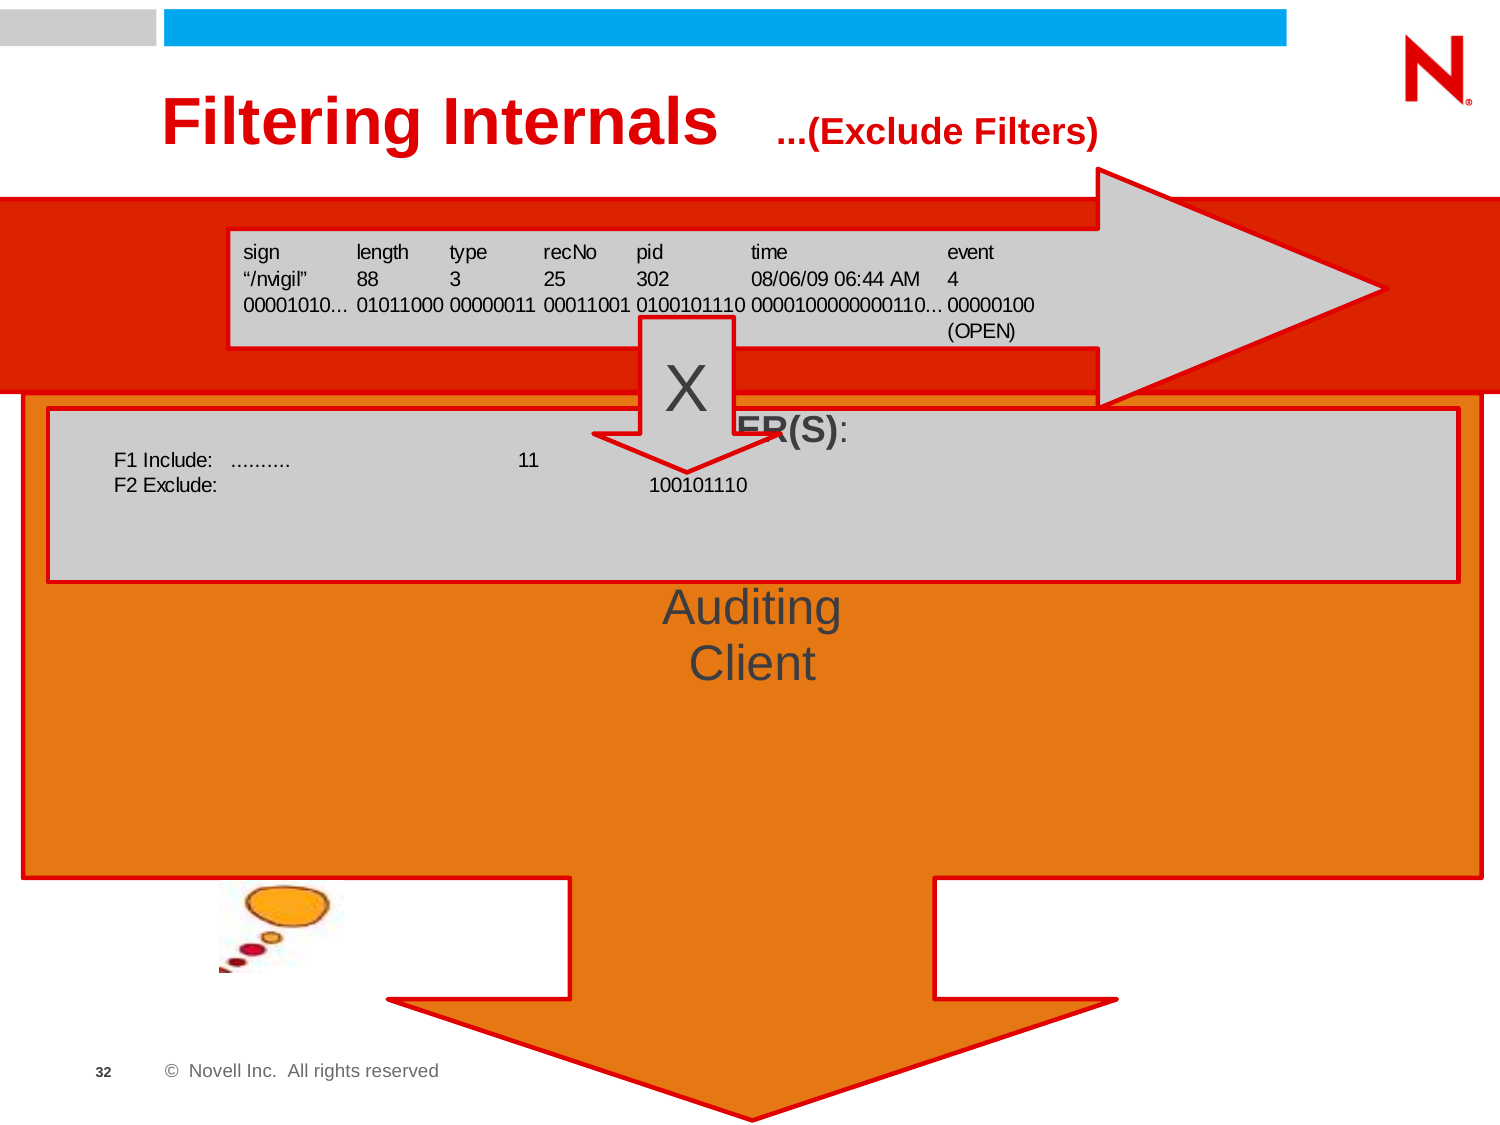

# Filtering Internals ...(Exclude Filters)
X
Auditing
Client
FILTER(S):